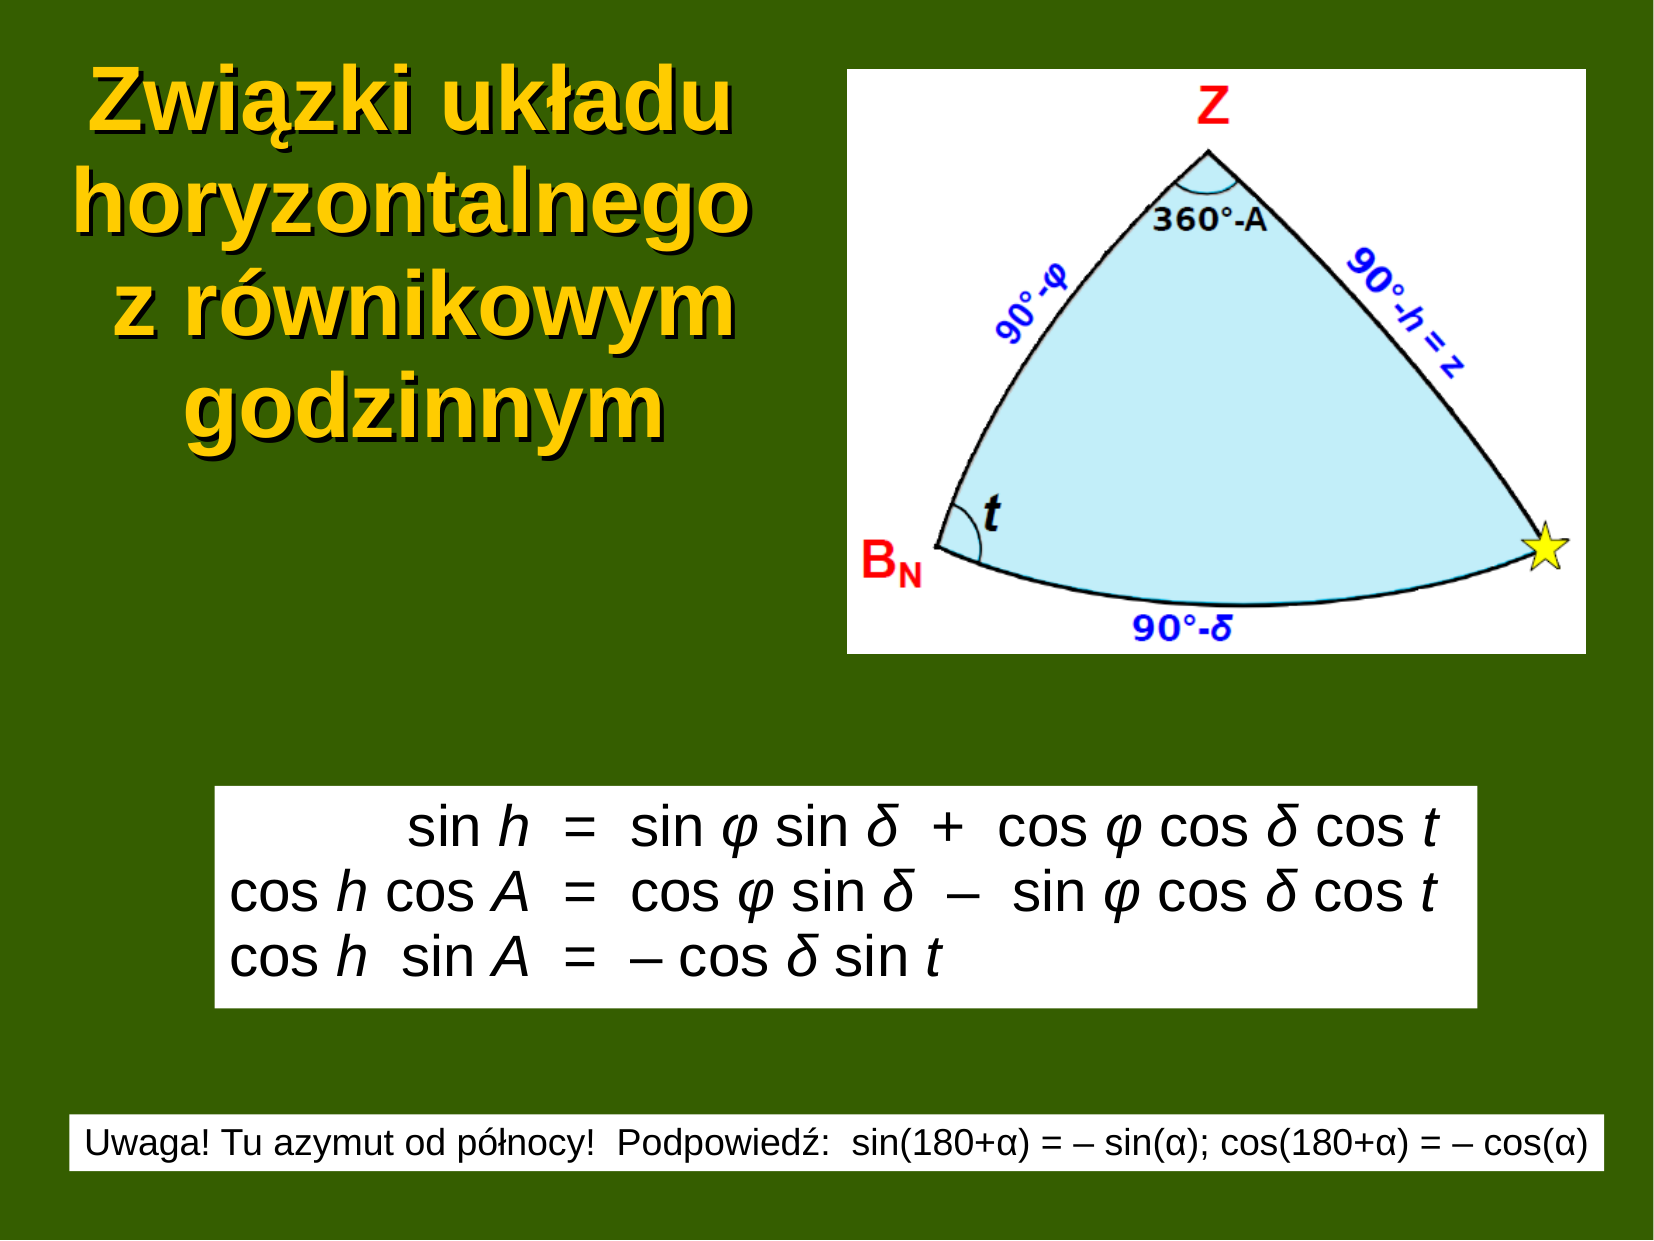

# Związki układu horyzontalnego z równikowym godzinnym
 sin h = sin φ sin δ + cos φ cos δ cos t
cos h cos A = cos φ sin δ – sin φ cos δ cos t
cos h sin A = – cos δ sin t
Uwaga! Tu azymut od północy! Podpowiedź: sin(180+α) = – sin(α); cos(180+α) = – cos(α)